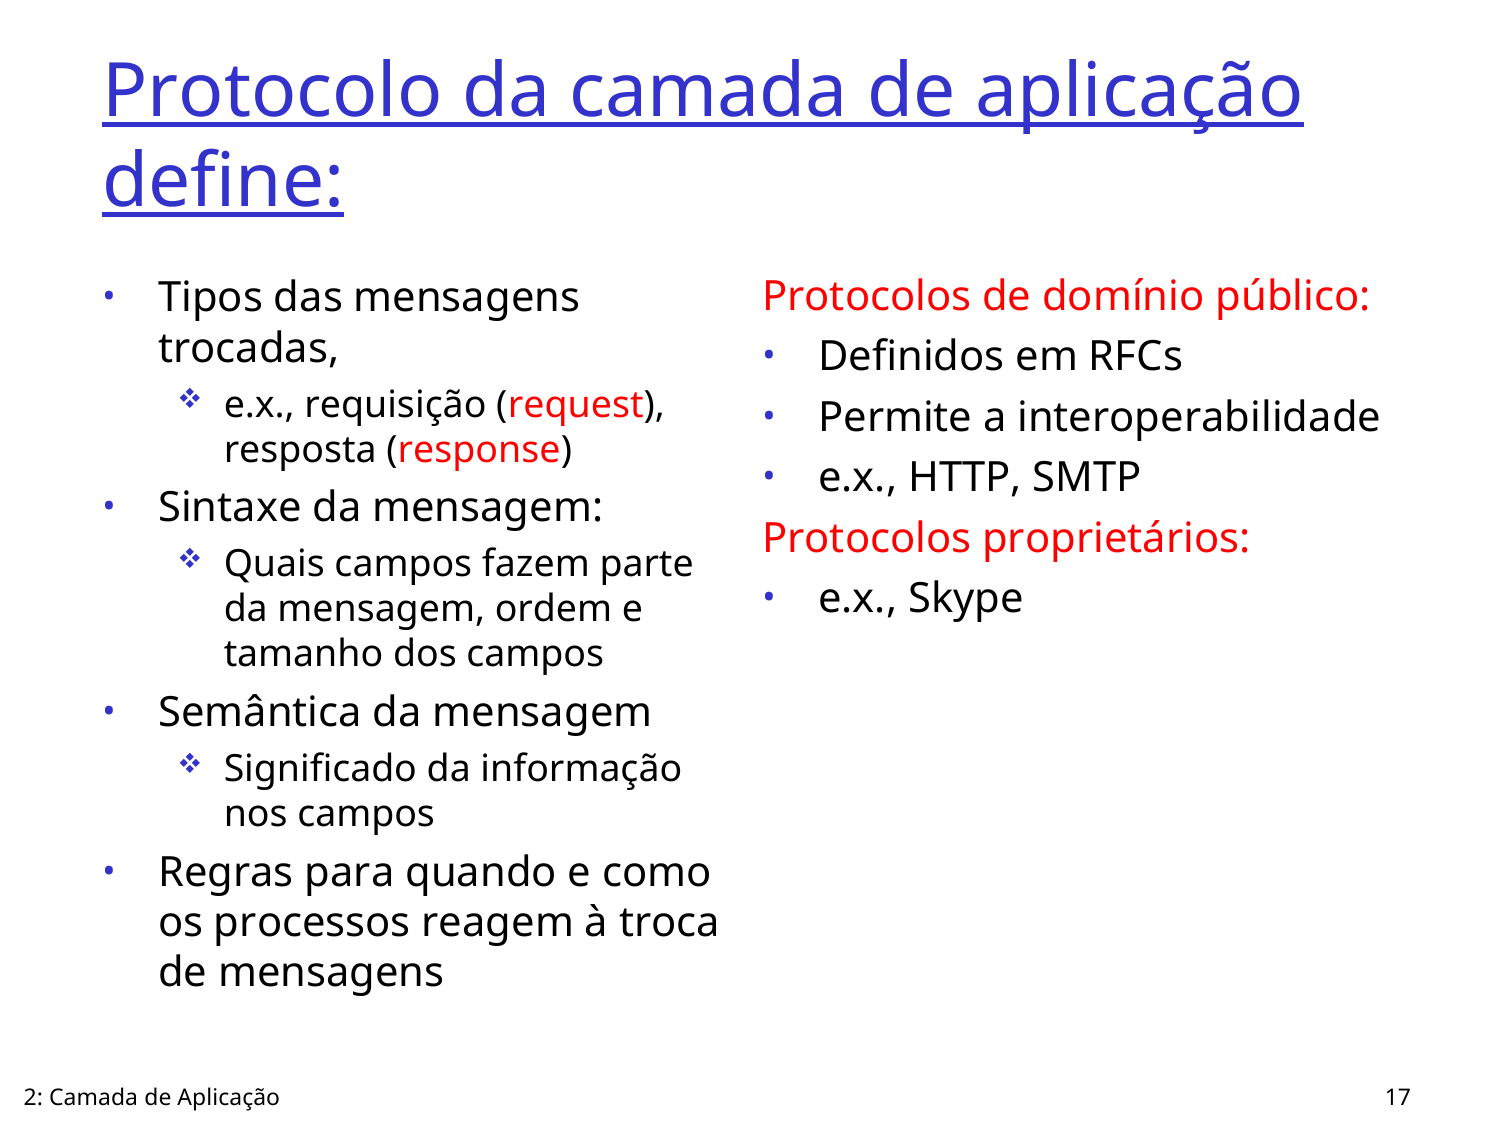

# Protocolo da camada de aplicação define:
Protocolos de domínio público:
Definidos em RFCs
Permite a interoperabilidade
e.x., HTTP, SMTP
Protocolos proprietários:
e.x., Skype
Tipos das mensagens trocadas,
e.x., requisição (request), resposta (response)
Sintaxe da mensagem:
Quais campos fazem parte da mensagem, ordem e tamanho dos campos
Semântica da mensagem
Significado da informação nos campos
Regras para quando e como os processos reagem à troca de mensagens
17